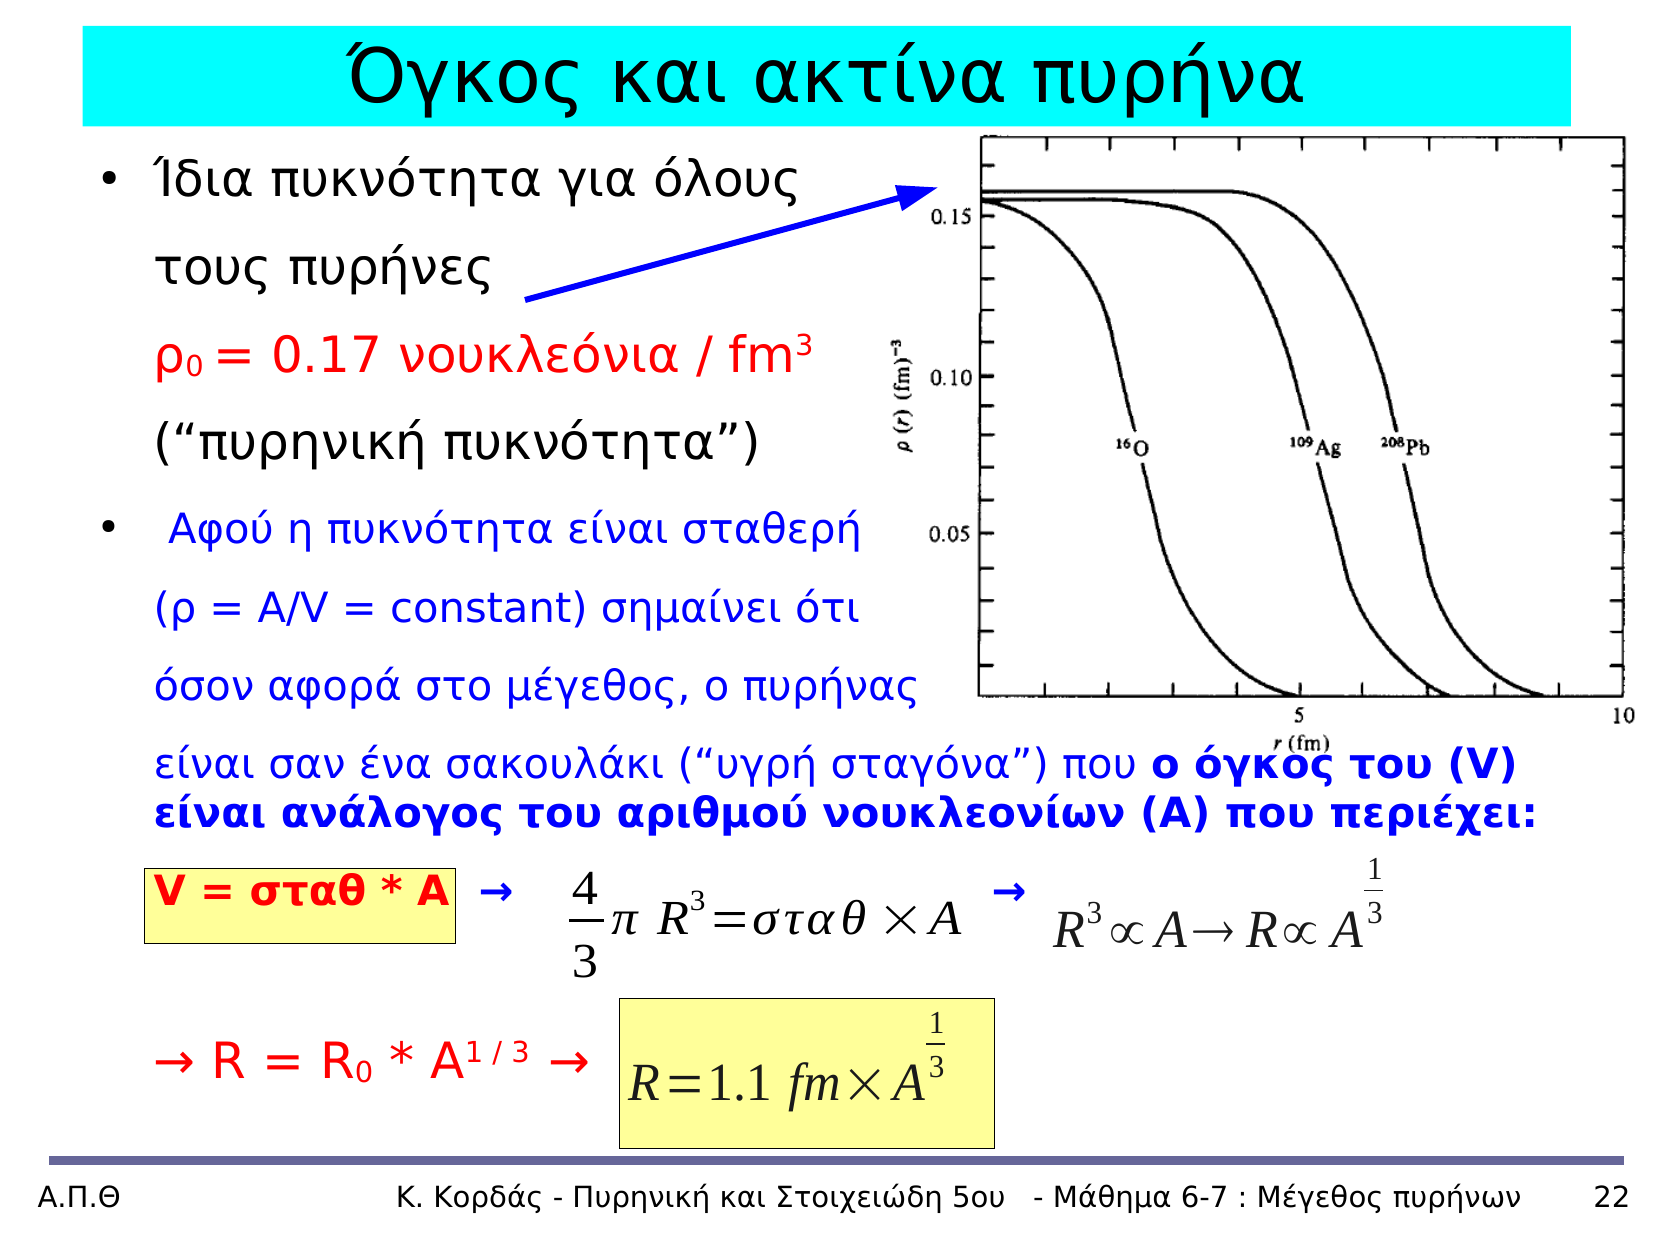

# Όγκος και ακτίνα πυρήνα
Ίδια πυκνότητα για όλους
τους πυρήνες
ρ0 = 0.17 νουκλεόνια / fm3
(“πυρηνική πυκνότητα”)
 Αφού η πυκνότητα είναι σταθερή
(ρ = A/V = constant) σημαίνει ότι
όσον αφορά στο μέγεθος, ο πυρήνας
είναι σαν ένα σακουλάκι (“υγρή σταγόνα”) που ο όγκος του (V) είναι ανάλογος του αριθμού νουκλεονίων (A) που περιέχει:
V = σταθ * A → →
→ R = R0 * A1 / 3 →
Α.Π.Θ
Κ. Κορδάς - Πυρηνική και Στοιχειώδη 5ου - Μάθημα 6-7 : Mέγεθος πυρήνων
22